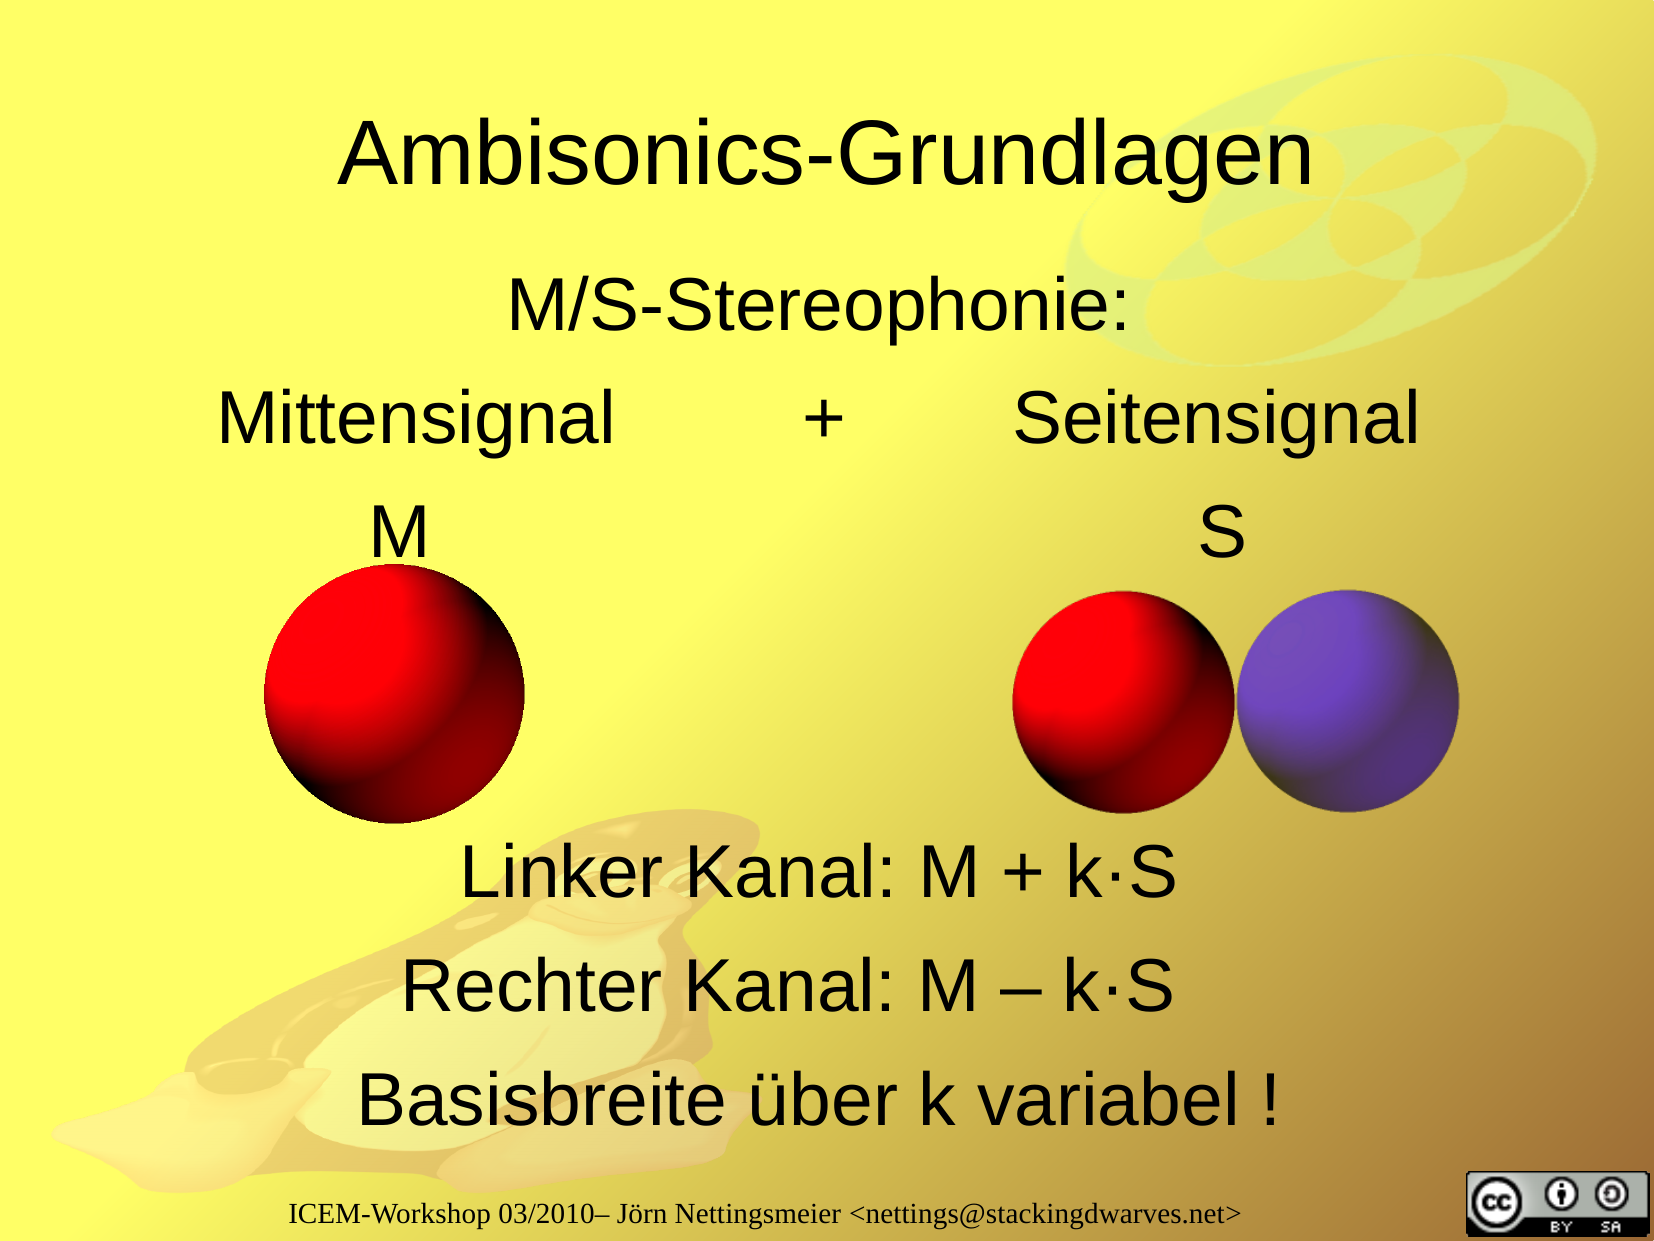

# Ambisonics-Grundlagen
M/S-Stereophonie:
Mittensignal + Seitensignal
M S
Linker Kanal: M + k·S
Rechter Kanal: M – k·S
Basisbreite über k variabel !